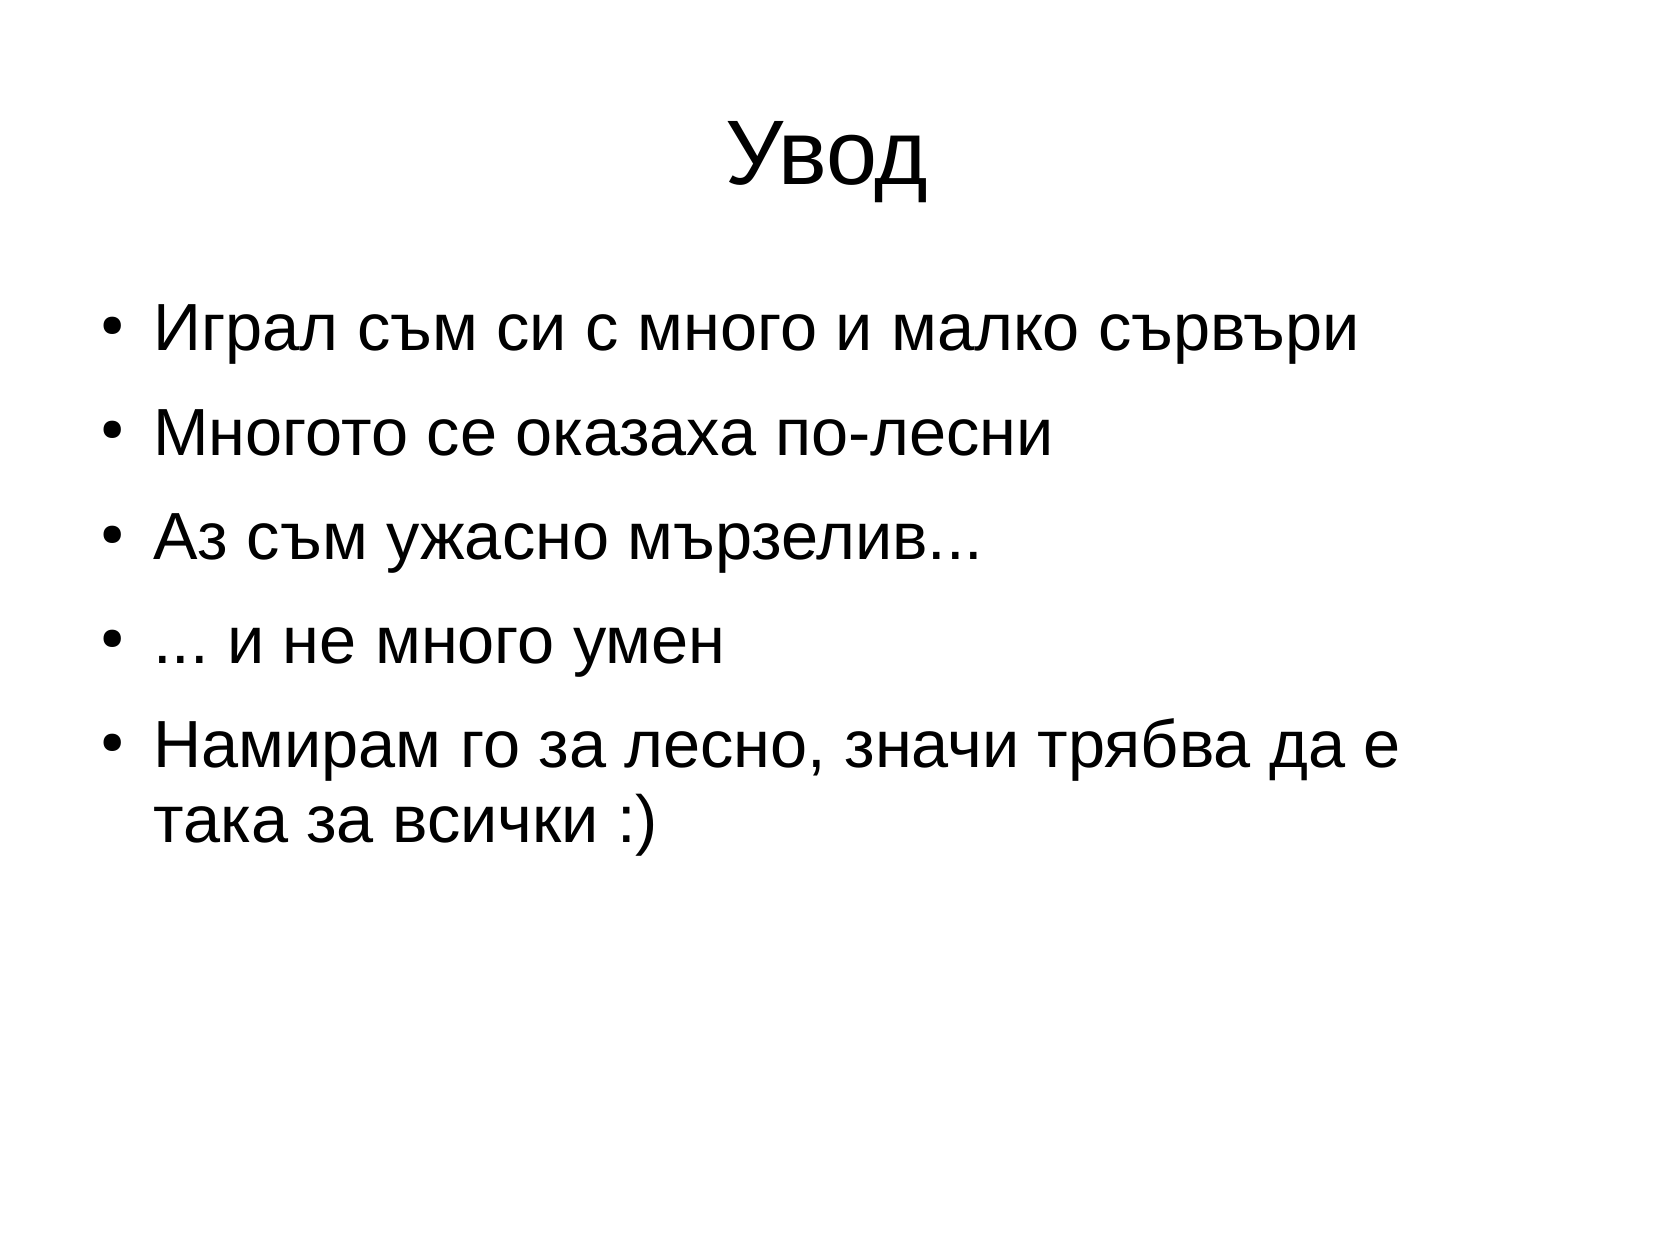

# Увод
Играл съм си с много и малко сървъри
Многото се оказаха по-лесни
Аз съм ужасно мързелив...
... и не много умен
Намирам го за лесно, значи трябва да е така за всички :)